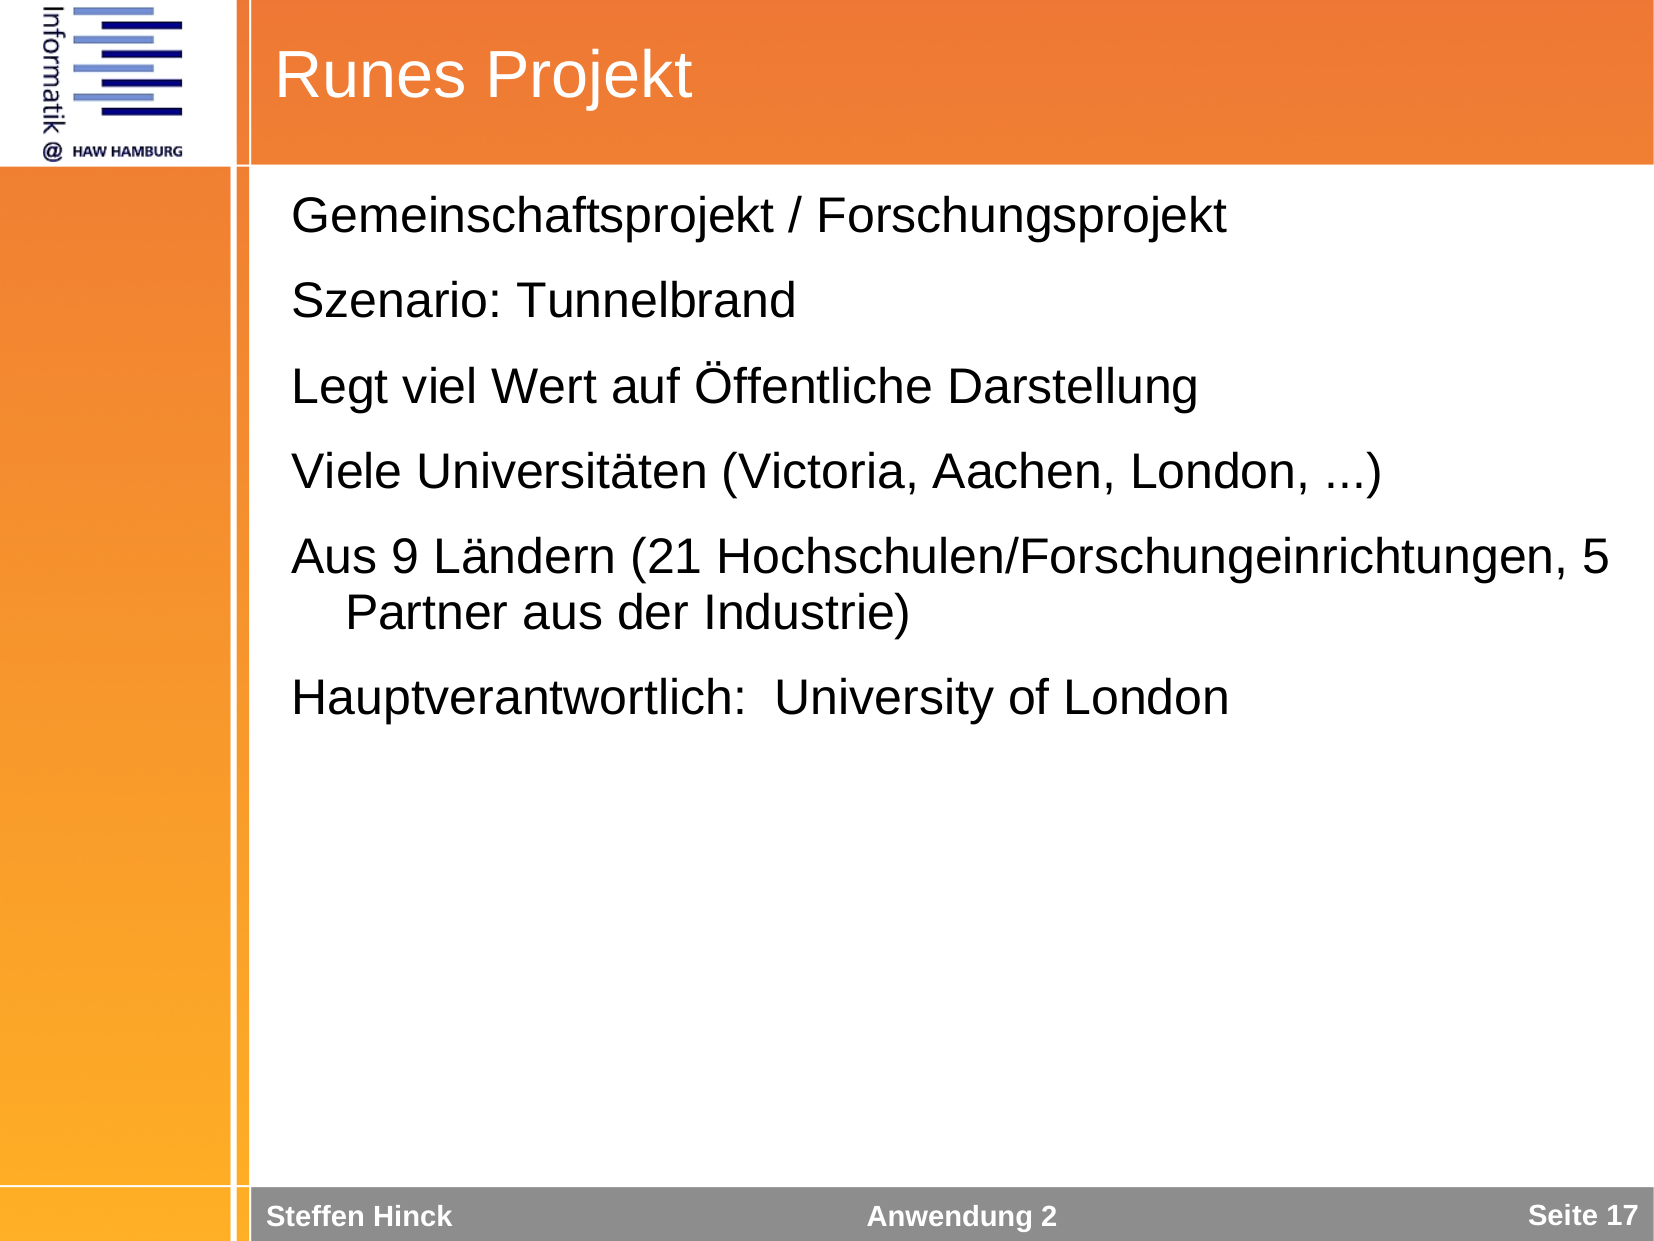

# Runes Projekt
Gemeinschaftsprojekt / Forschungsprojekt
Szenario: Tunnelbrand
Legt viel Wert auf Öffentliche Darstellung
Viele Universitäten (Victoria, Aachen, London, ...)
Aus 9 Ländern (21 Hochschulen/Forschungeinrichtungen, 5 Partner aus der Industrie)
Hauptverantwortlich: University of London